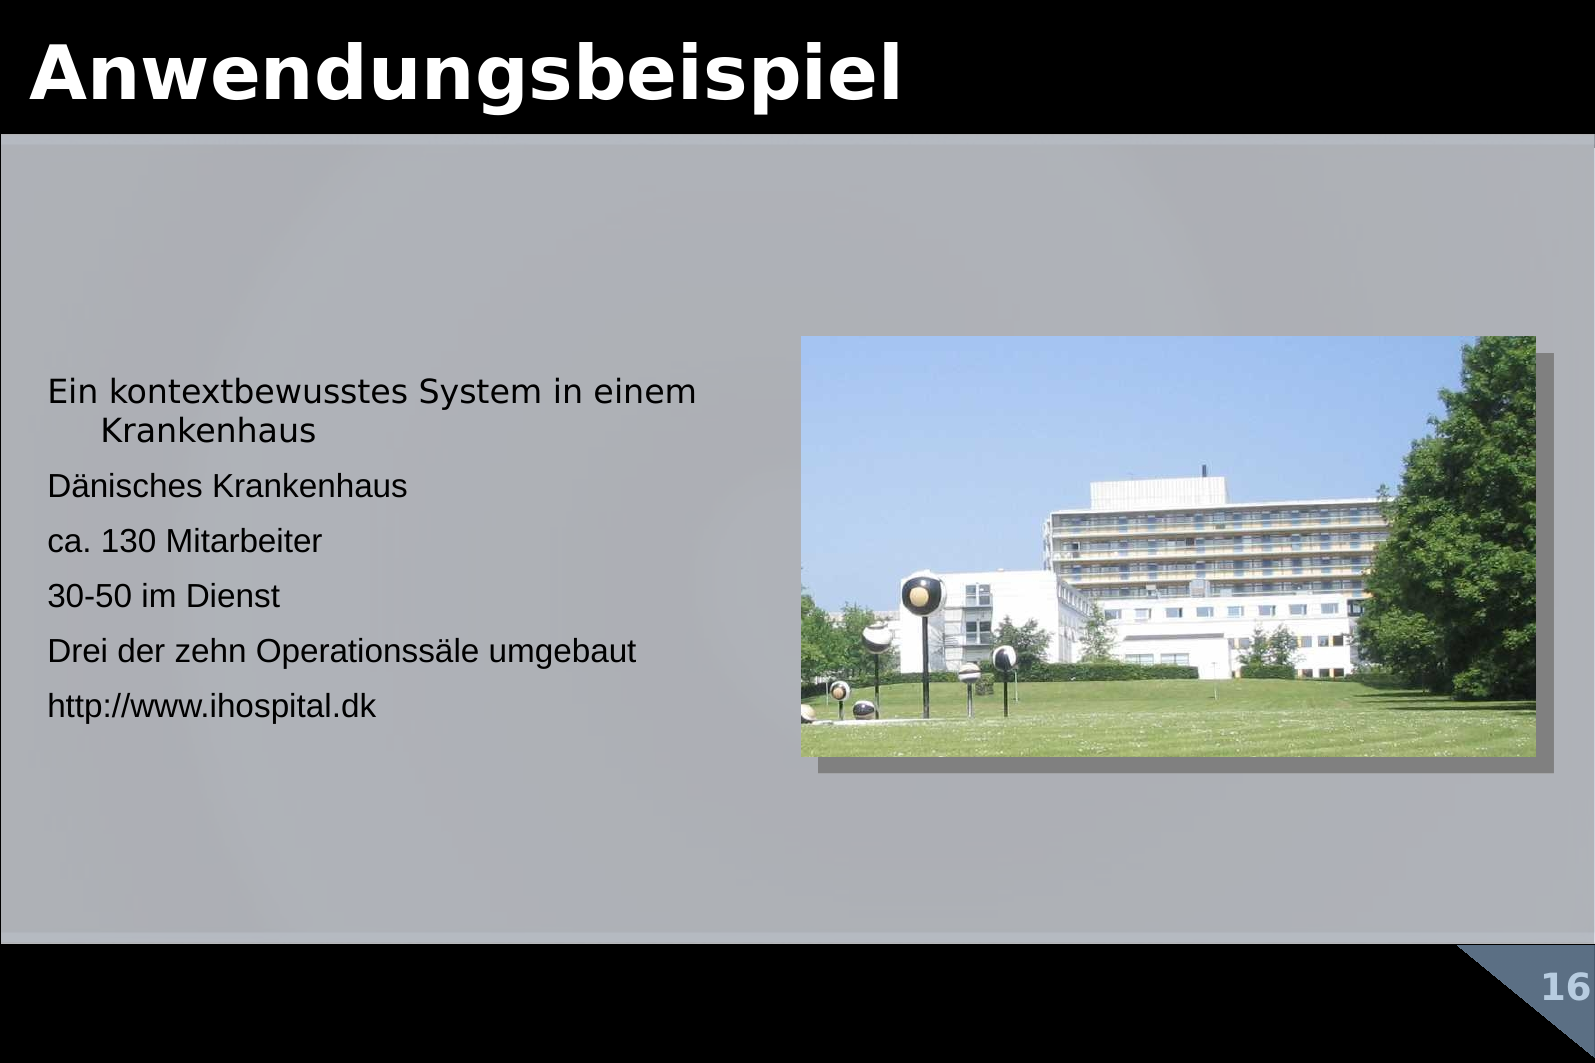

# Anwendungsbeispiel
Ein kontextbewusstes System in einem Krankenhaus
Dänisches Krankenhaus
ca. 130 Mitarbeiter
30-50 im Dienst
Drei der zehn Operationssäle umgebaut
http://www.ihospital.dk